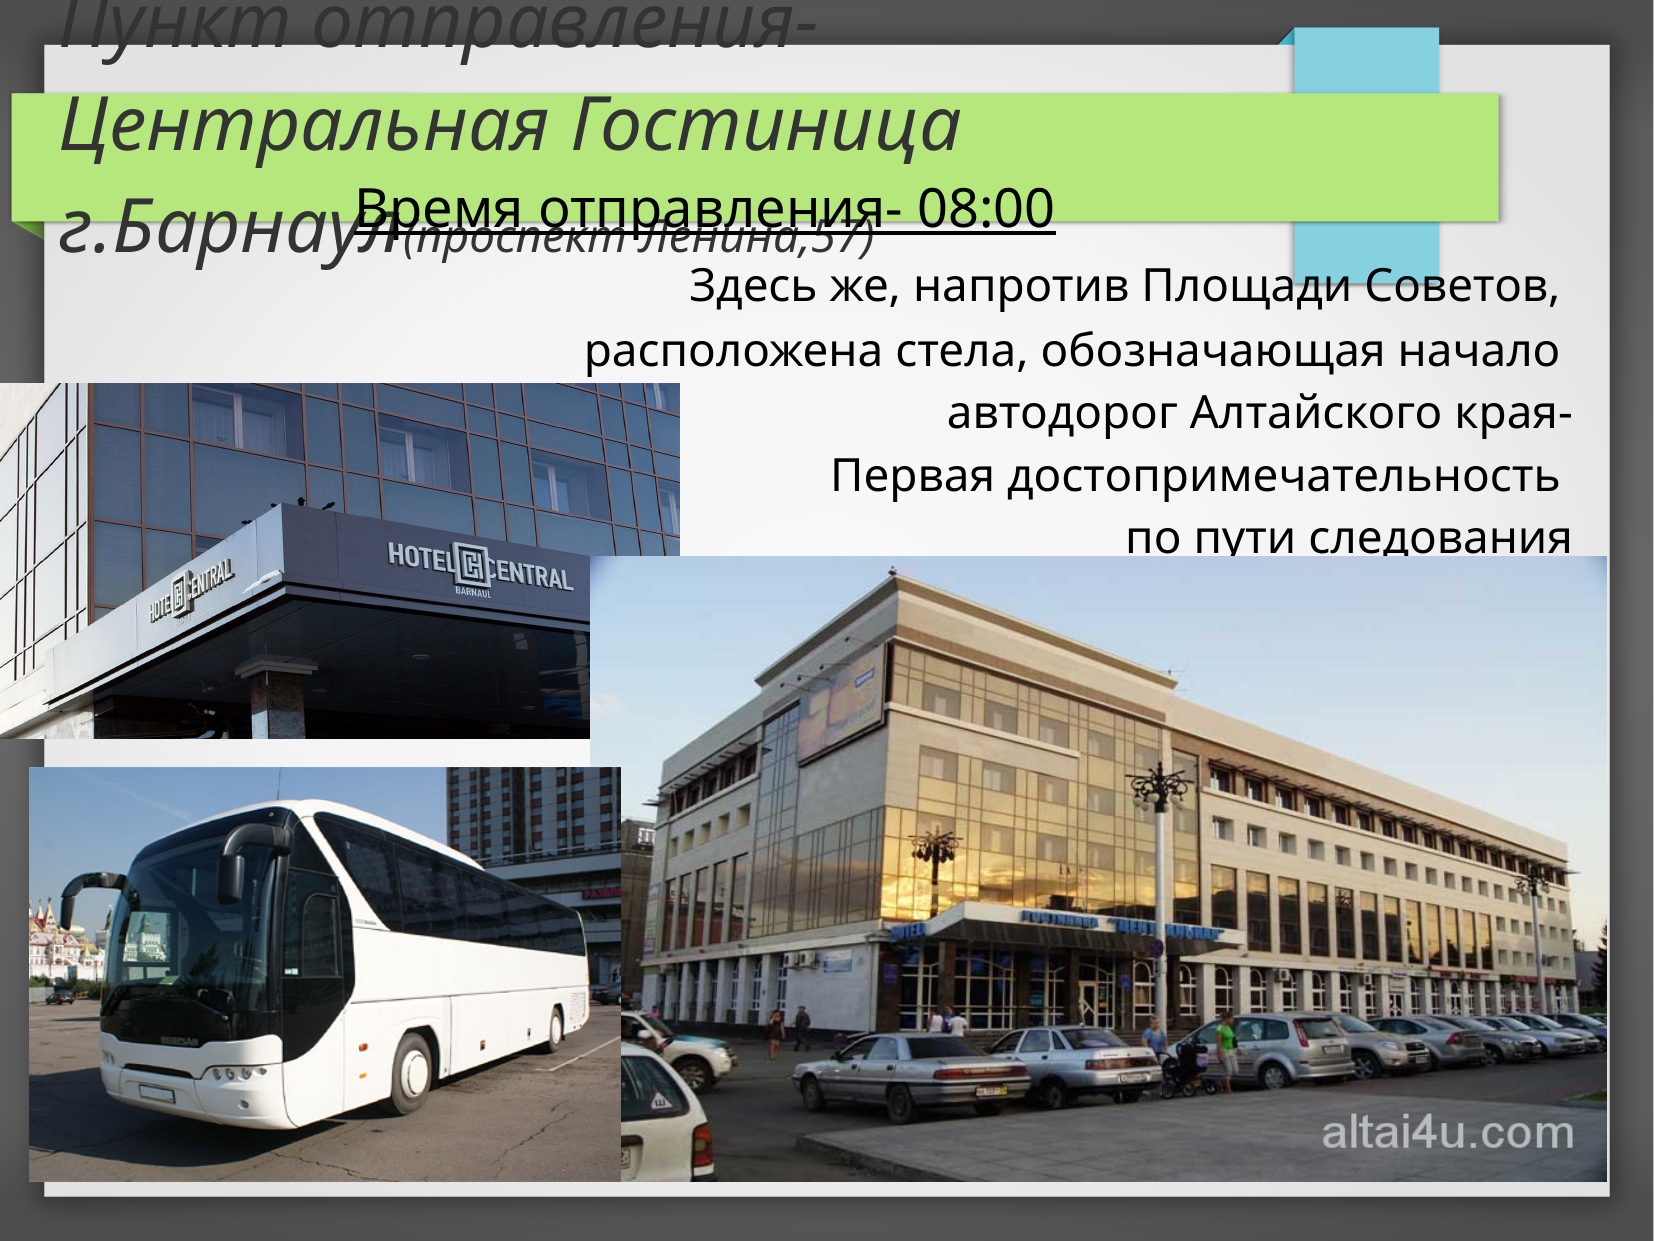

# Пункт отправления- Центральная Гостиница г.Барнаул(проспект Ленина,57)
Время отправления- 08:00
 Здесь же, напротив Площади Советов,
расположена стела, обозначающая начало
автодорог Алтайского края-
Первая достопримечательность
по пути следования